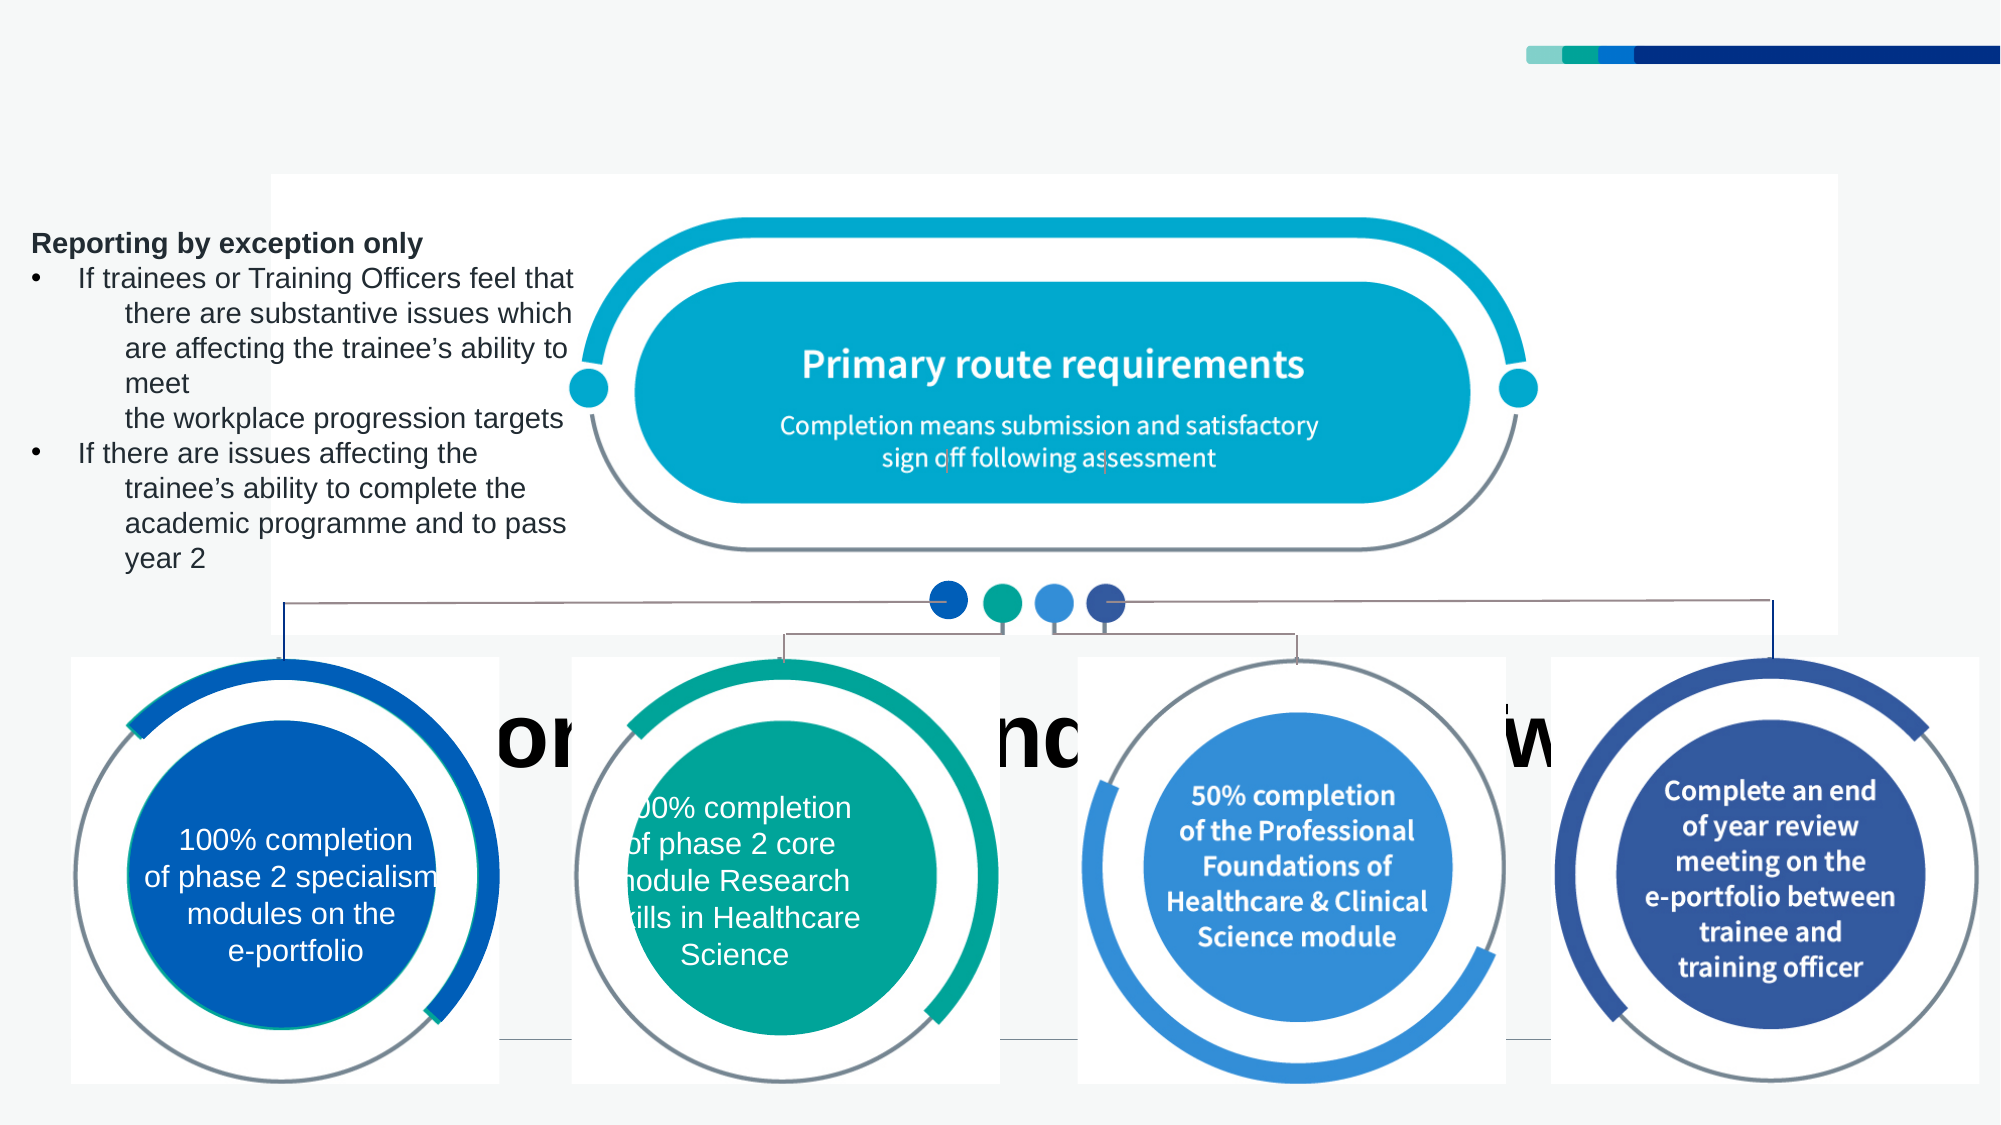

Reporting by exception only
If trainees or Training Officers feel that there are substantive issues which are affecting the trainee’s ability to meet
the workplace progression targets
If there are issues affecting the
trainee’s ability to complete the
academic programme and to pass year 2
# Progression Policy End of Year Two
100% completion
of phase 2 specialism
modules on the
e-portfolio
100% completion
of phase 2 core
module Research
Skills in Healthcare
Science